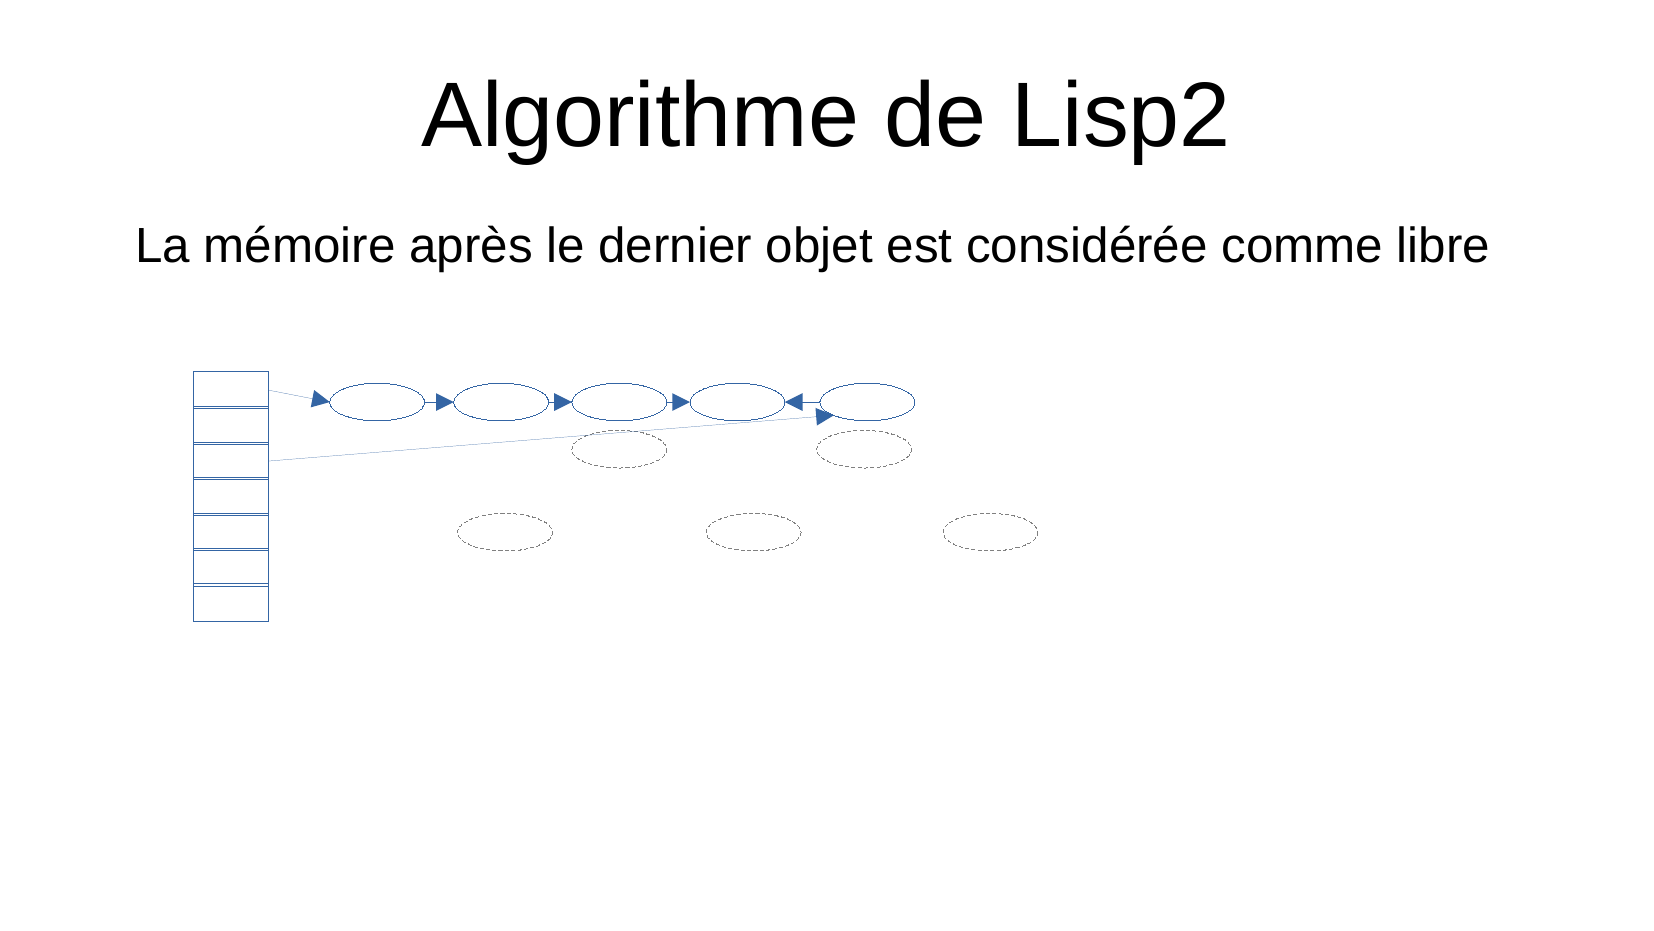

# Algorithme de Lisp2
La mémoire après le dernier objet est considérée comme libre